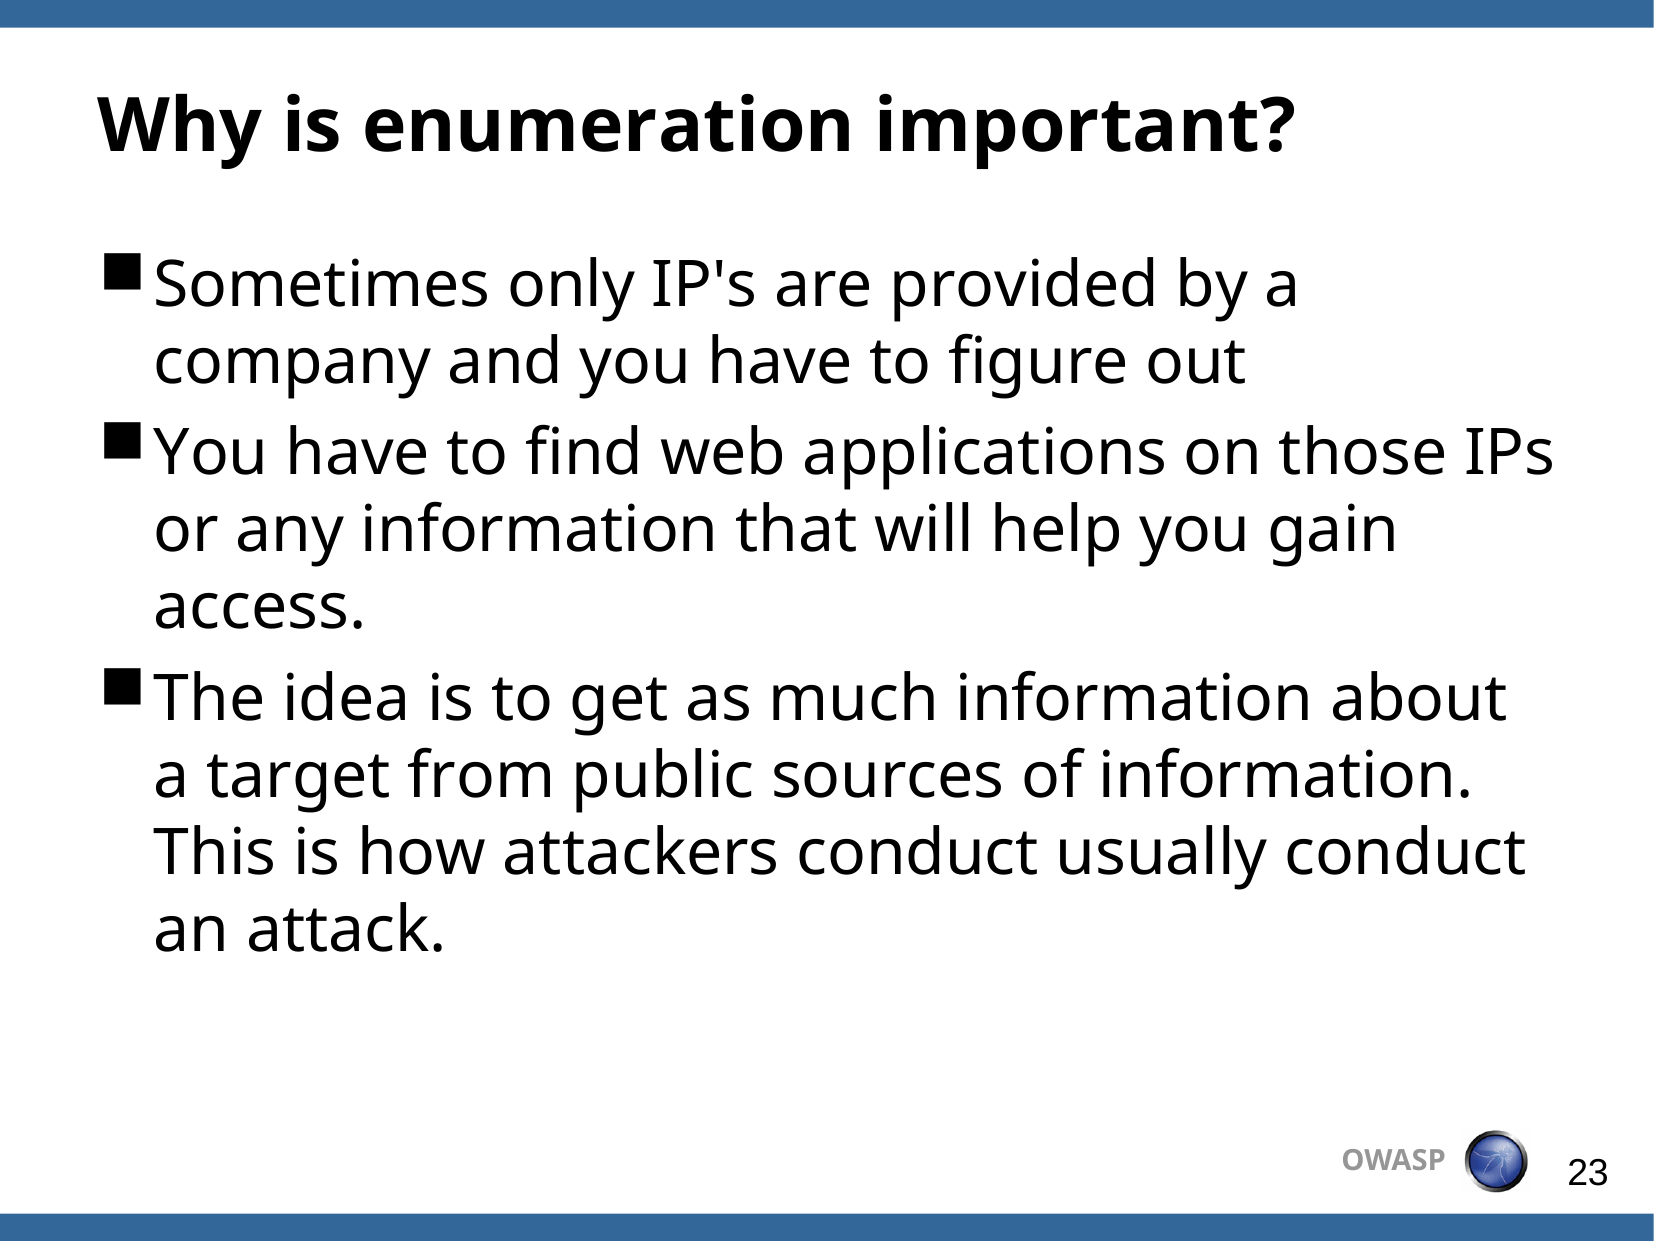

# Why is enumeration important?
Sometimes only IP's are provided by a company and you have to figure out
You have to find web applications on those IPs or any information that will help you gain access.
The idea is to get as much information about a target from public sources of information. This is how attackers conduct usually conduct an attack.
23